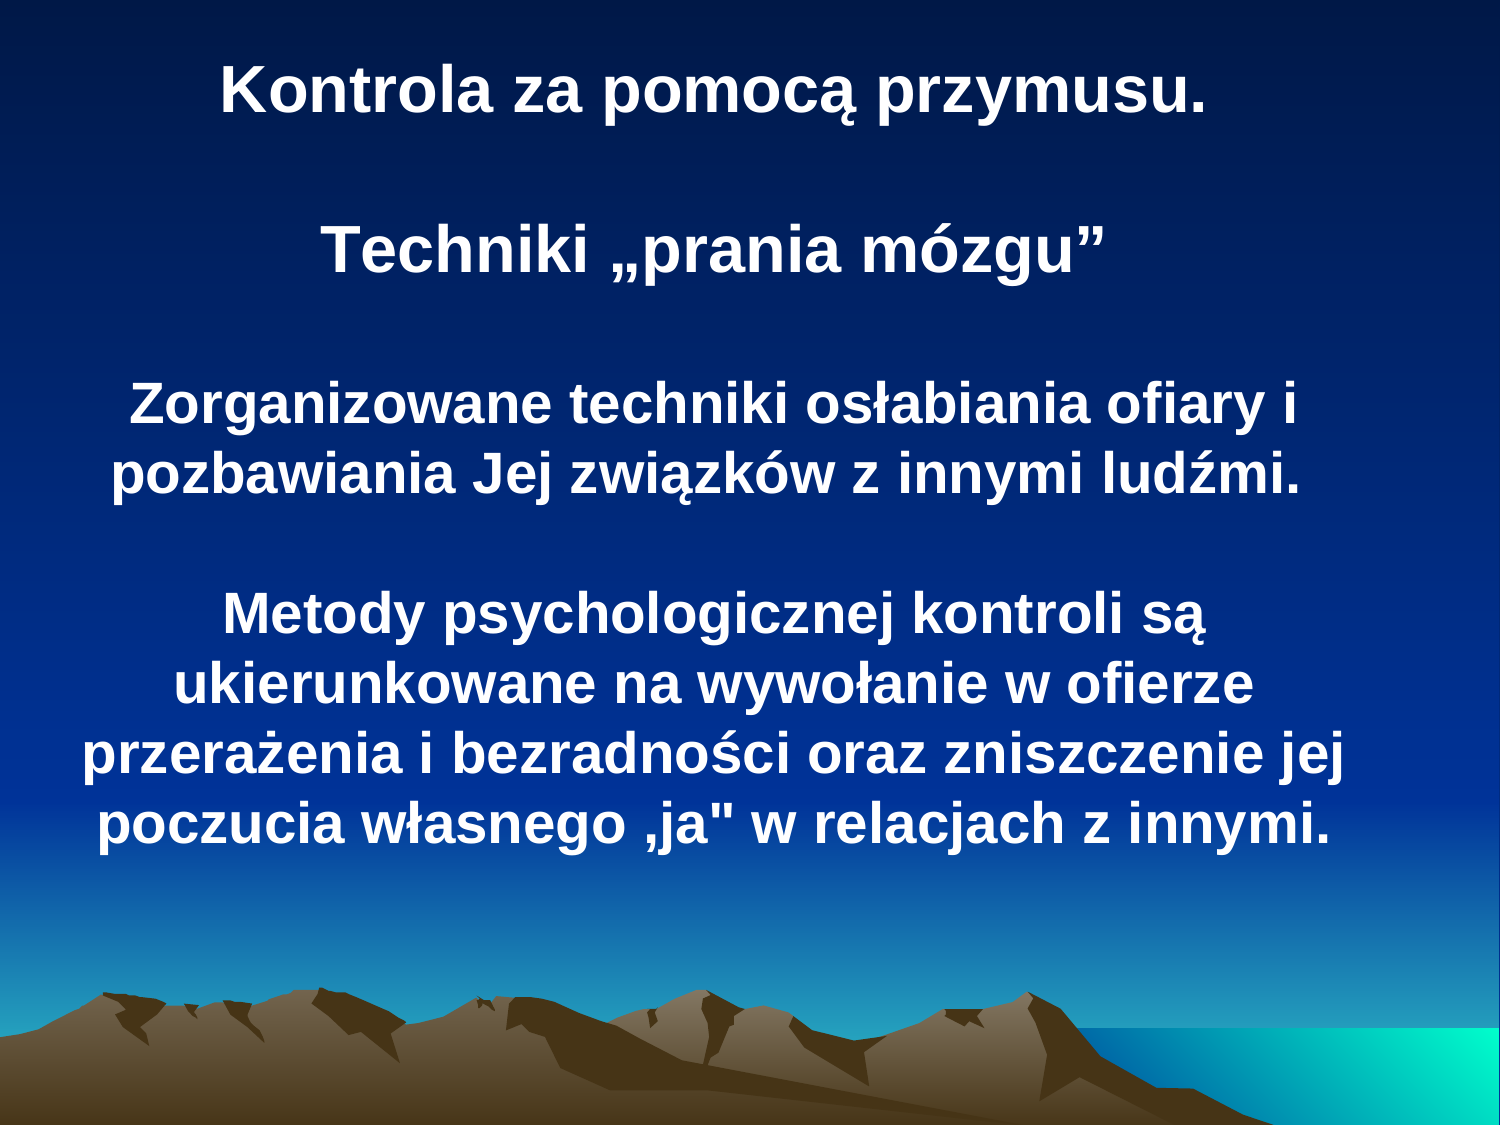

Kontrola za pomocą przymusu.
Techniki „prania mózgu”
Zorganizowane techniki osłabiania ofiary i pozbawiania Jej związków z innymi ludźmi.
Metody psychologicznej kontroli są ukierunkowane na wywołanie w ofierze przerażenia i bezradności oraz zniszczenie jej poczucia własnego ,ja" w relacjach z innymi.